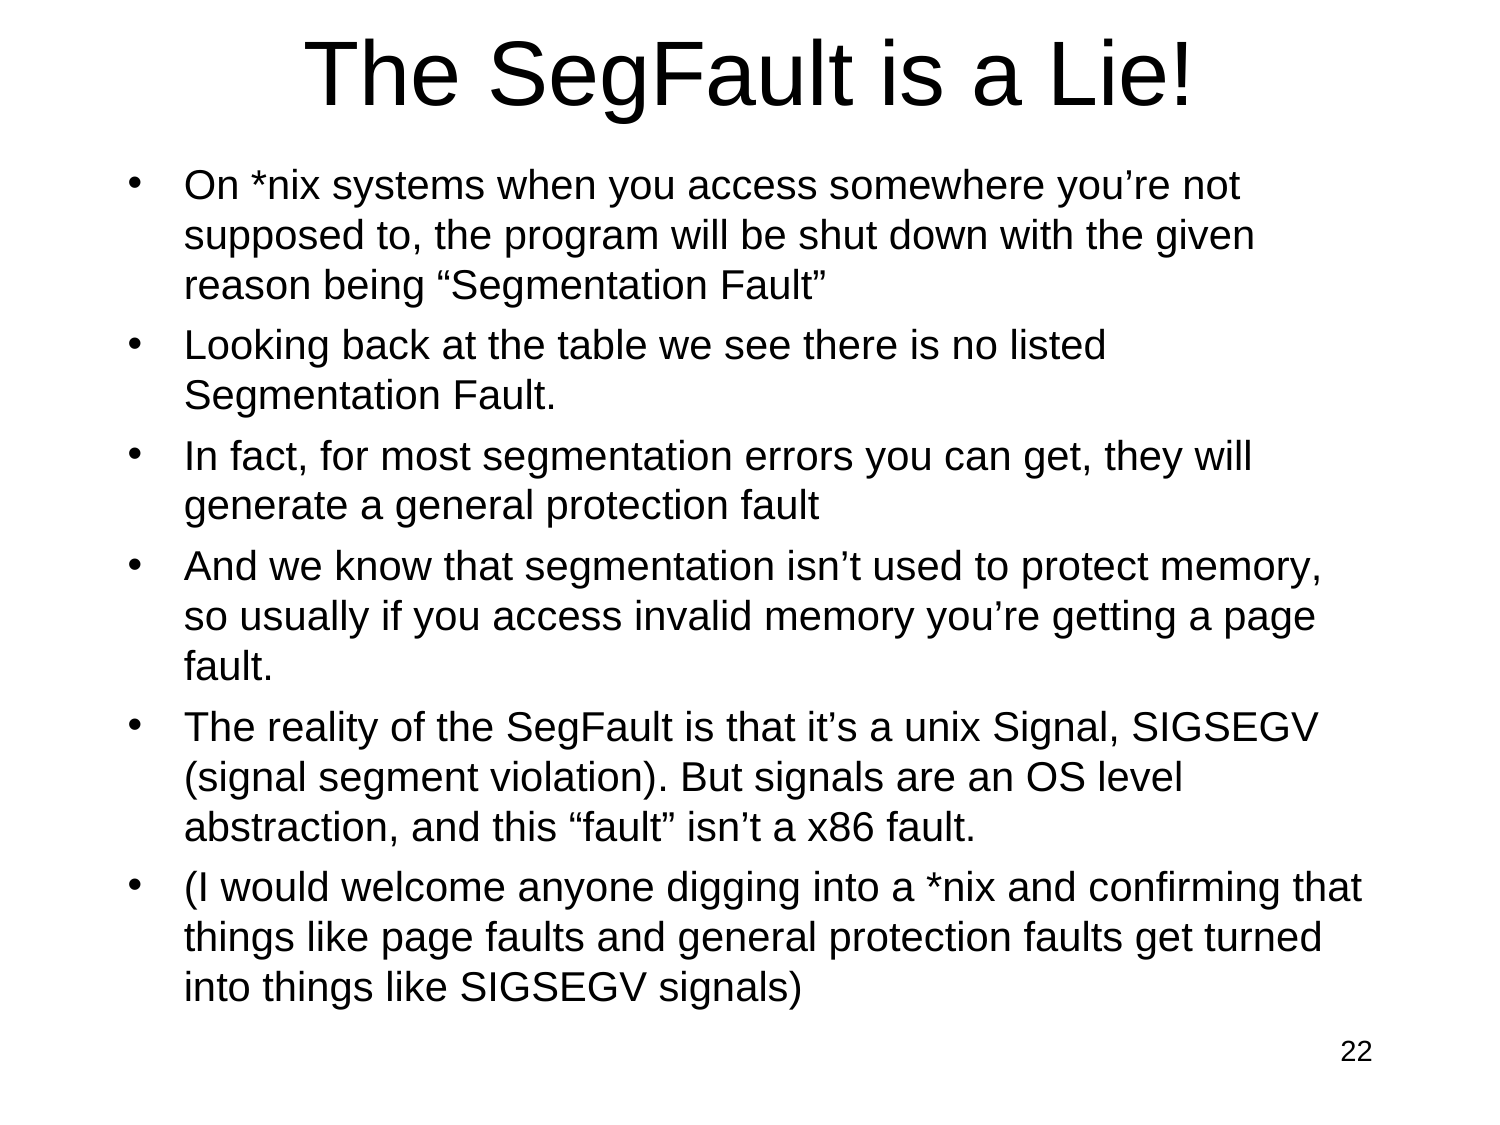

# The SegFault is a Lie!
On *nix systems when you access somewhere you’re not supposed to, the program will be shut down with the given reason being “Segmentation Fault”
Looking back at the table we see there is no listed Segmentation Fault.
In fact, for most segmentation errors you can get, they will generate a general protection fault
And we know that segmentation isn’t used to protect memory, so usually if you access invalid memory you’re getting a page fault.
The reality of the SegFault is that it’s a unix Signal, SIGSEGV (signal segment violation). But signals are an OS level abstraction, and this “fault” isn’t a x86 fault.
(I would welcome anyone digging into a *nix and confirming that things like page faults and general protection faults get turned into things like SIGSEGV signals)